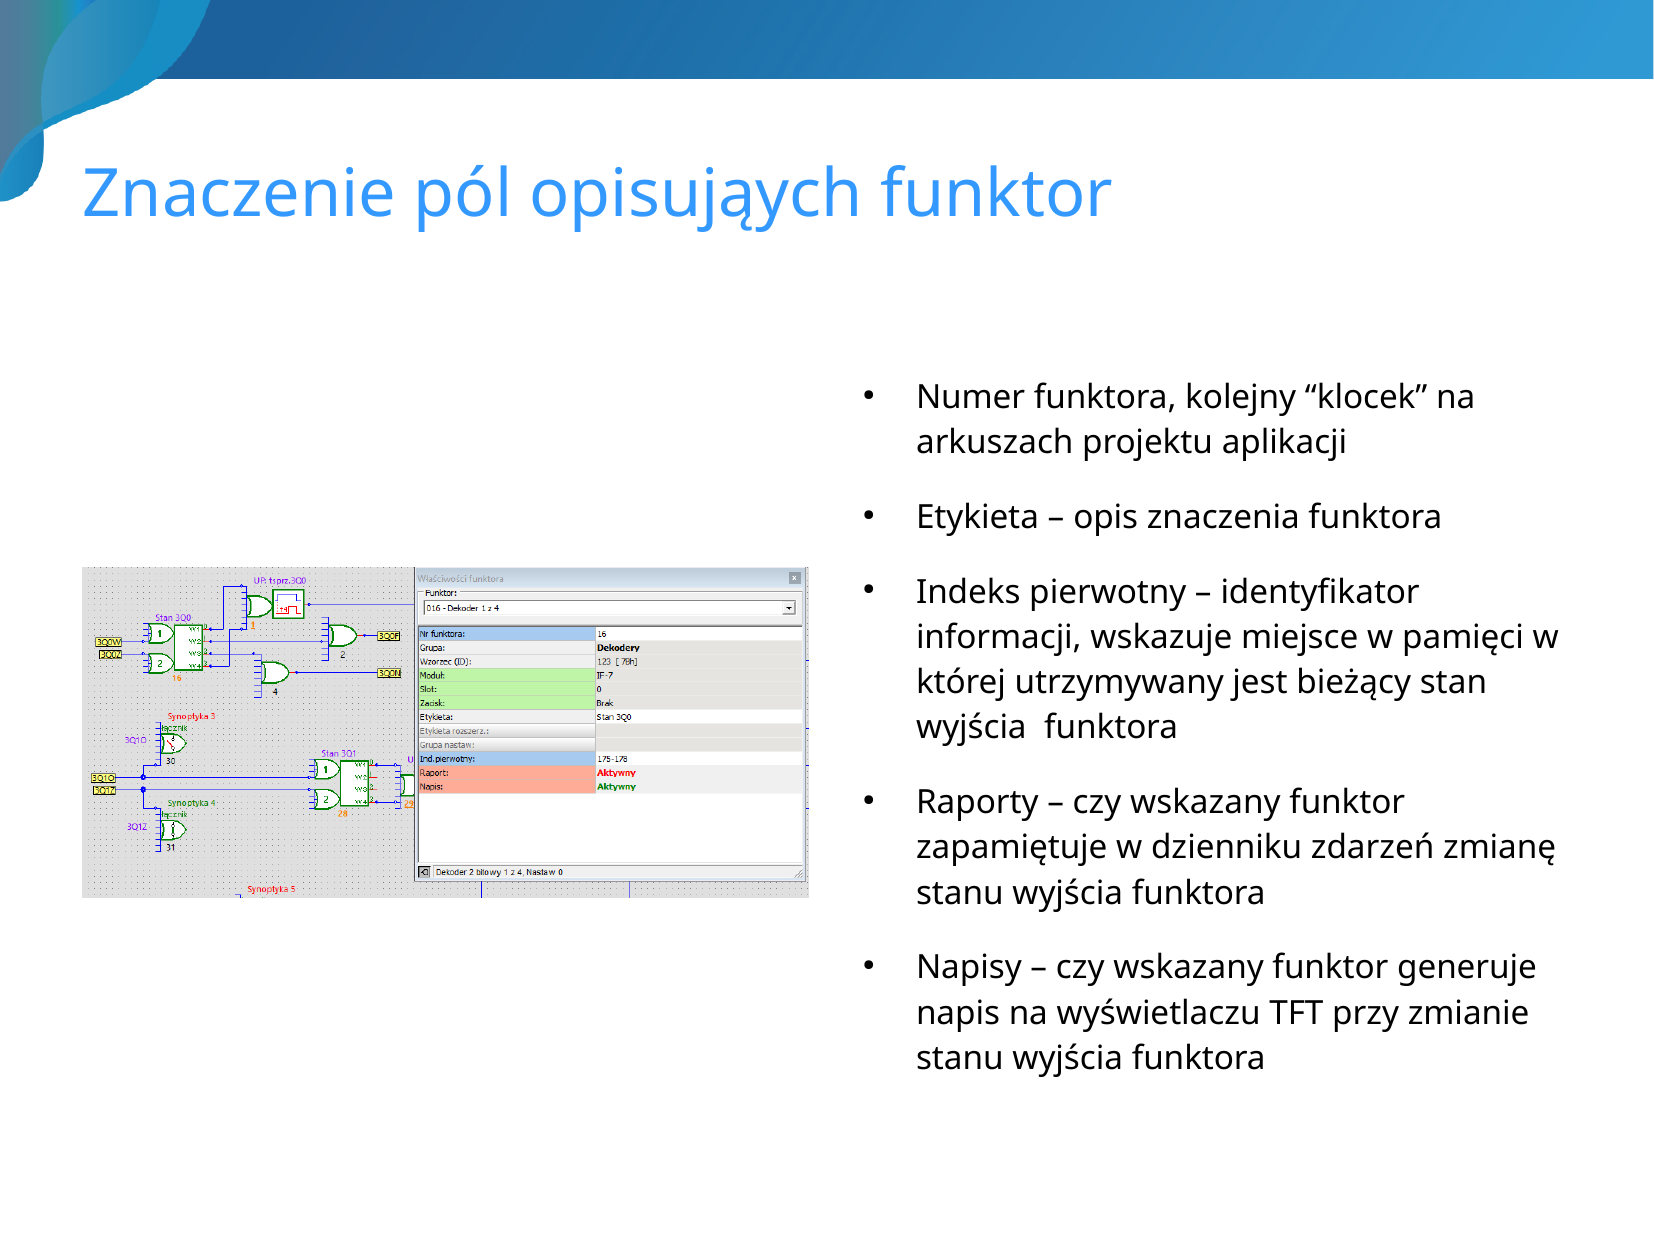

# Znaczenie pól opisująych funktor
Numer funktora, kolejny “klocek” na arkuszach projektu aplikacji
Etykieta – opis znaczenia funktora
Indeks pierwotny – identyfikator informacji, wskazuje miejsce w pamięci w której utrzymywany jest bieżący stan wyjścia funktora
Raporty – czy wskazany funktor zapamiętuje w dzienniku zdarzeń zmianę stanu wyjścia funktora
Napisy – czy wskazany funktor generuje napis na wyświetlaczu TFT przy zmianie stanu wyjścia funktora